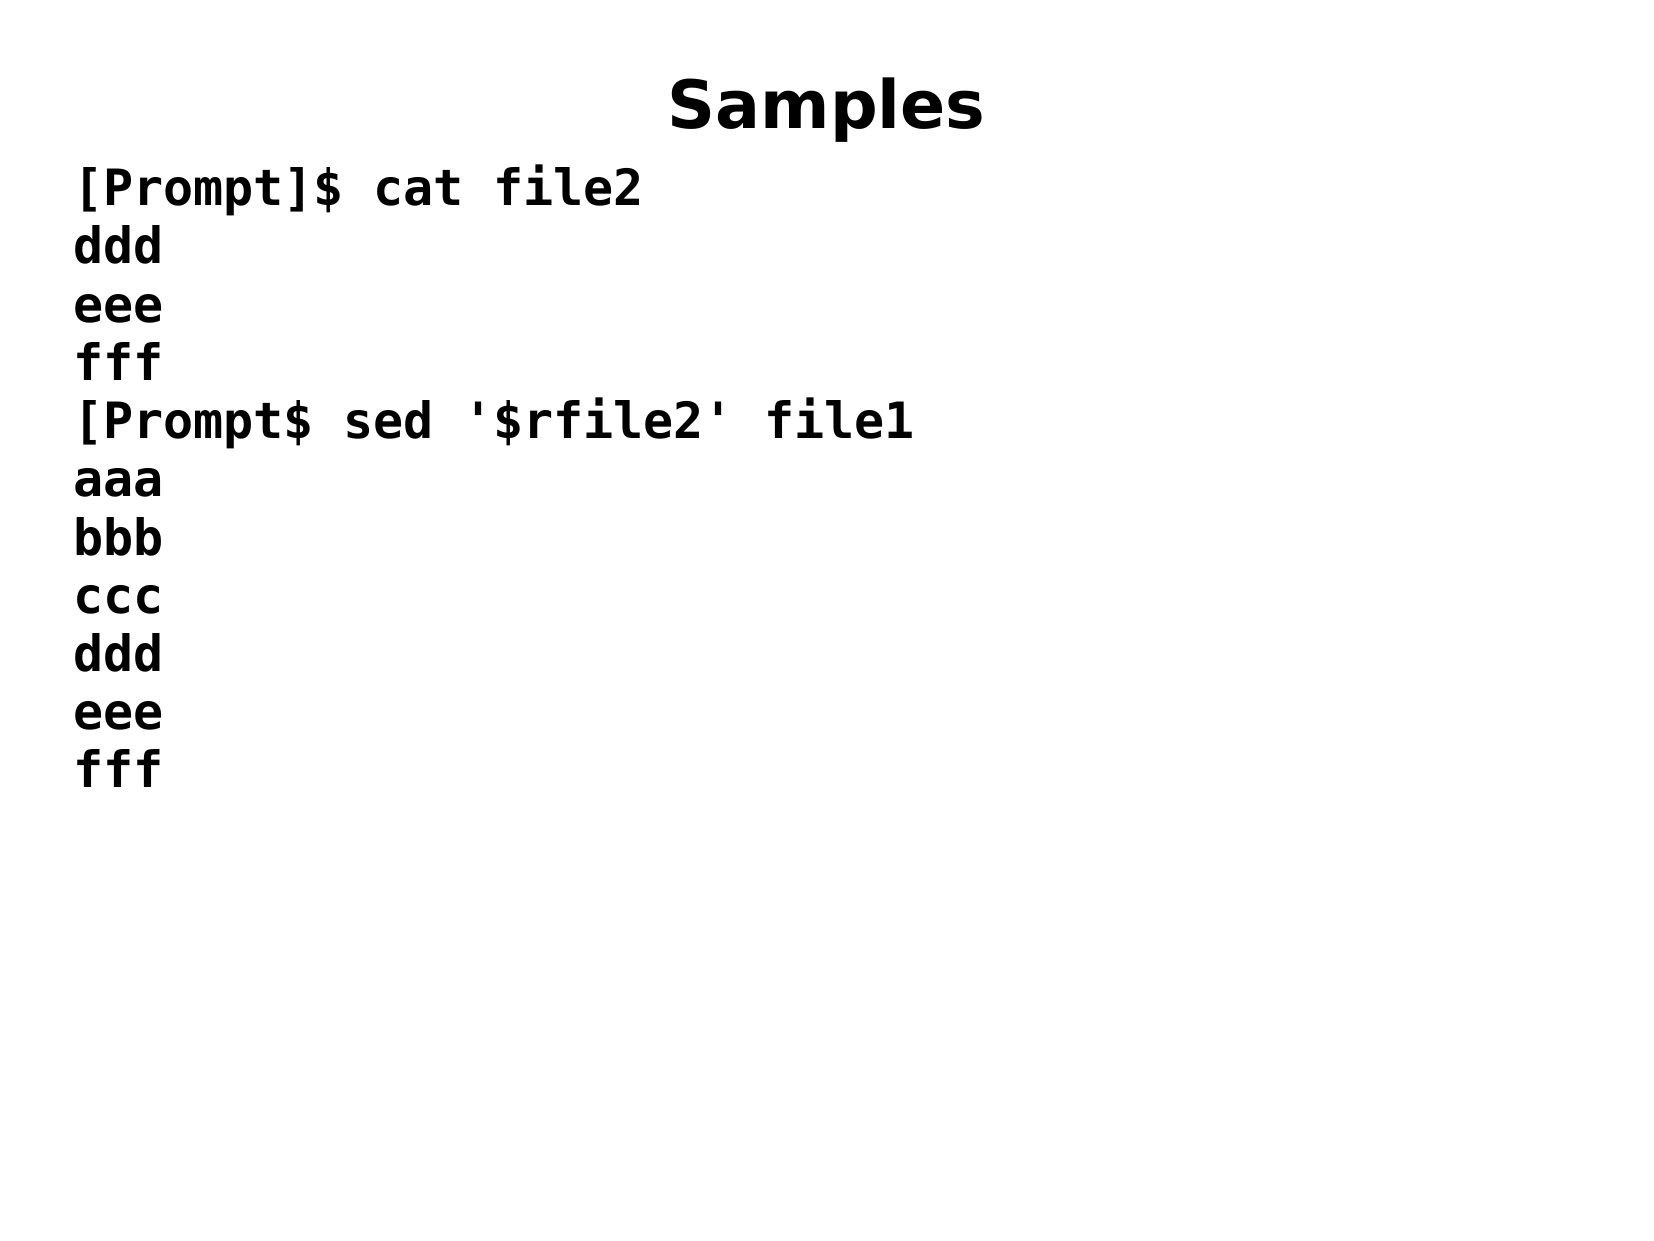

Samples
[Prompt]$ cat file2
ddd
eee
fff
[Prompt$ sed '$rfile2' file1
aaa
bbb
ccc
ddd
eee
fff